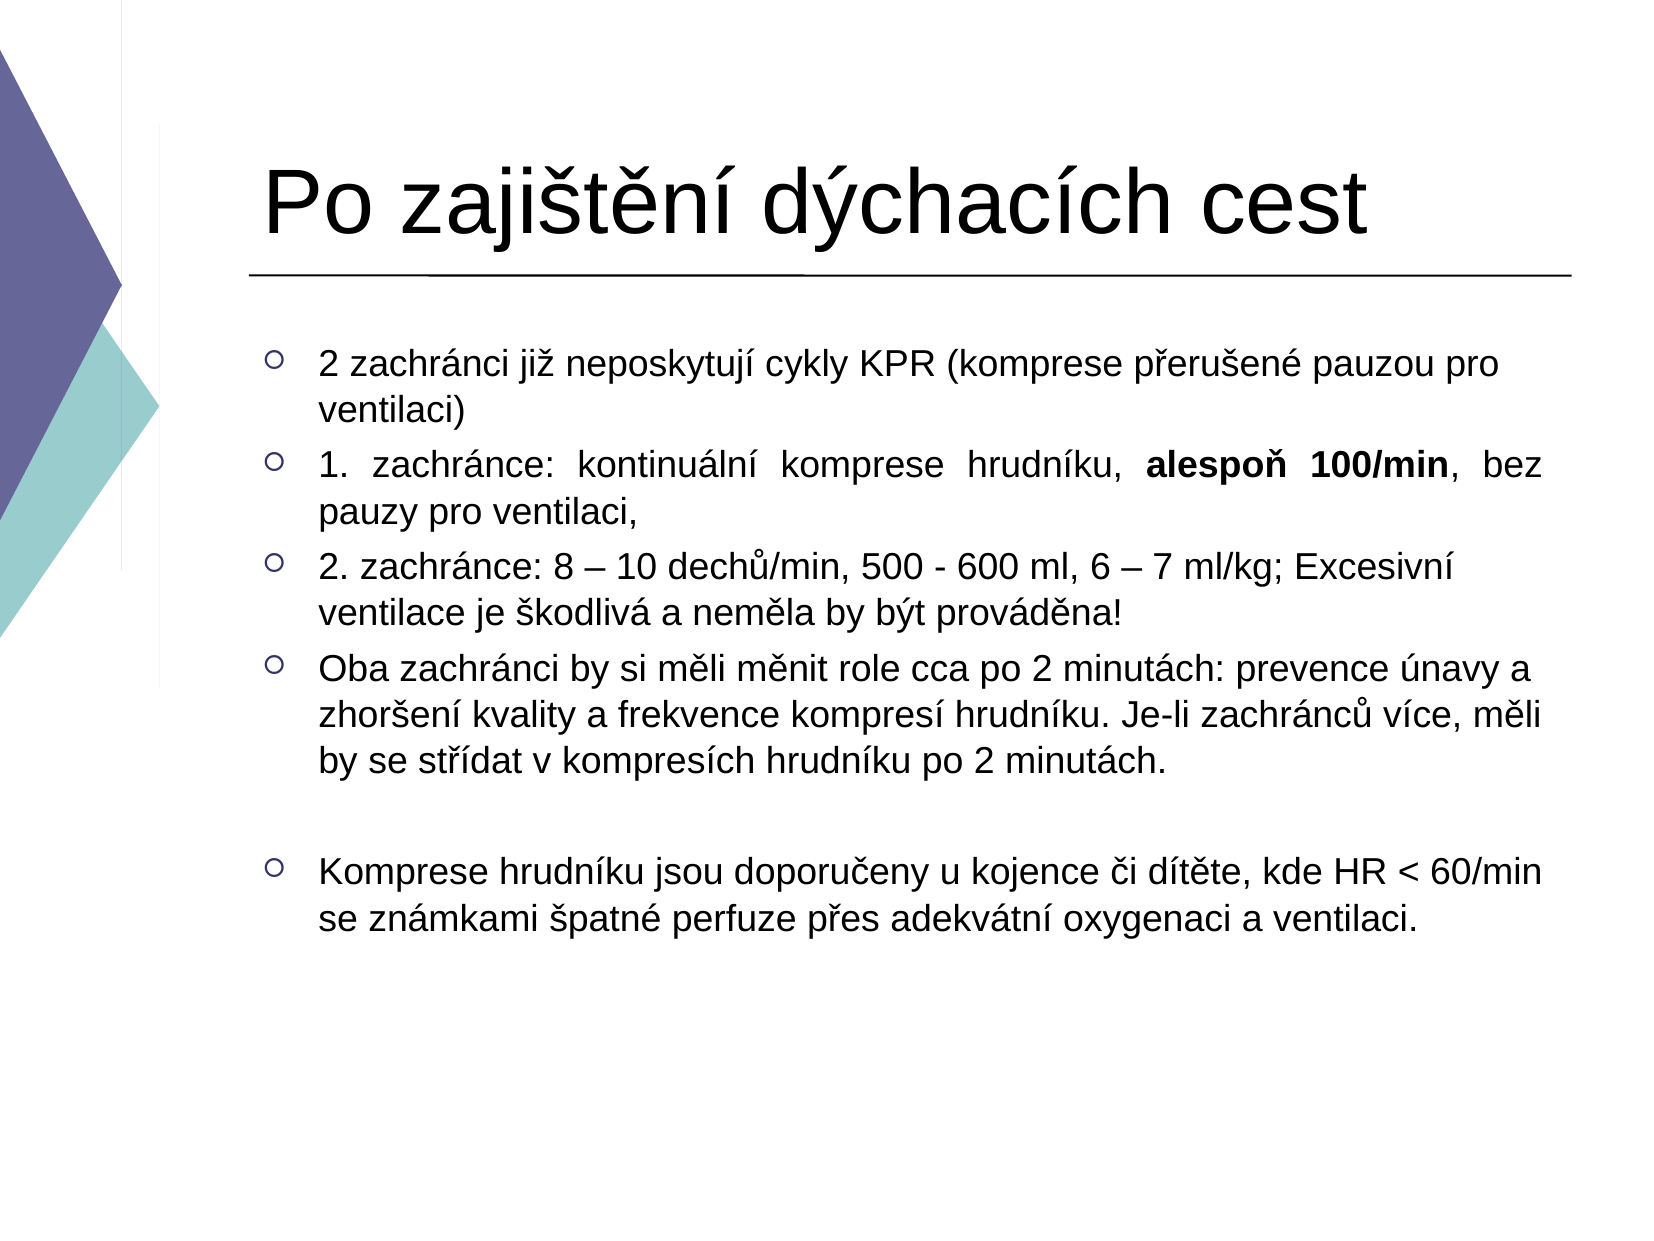

# Po zajištění dýchacích cest
2 zachránci již neposkytují cykly KPR (komprese přerušené pauzou pro ventilaci)
1. zachránce: kontinuální komprese hrudníku, alespoň 100/min, bez pauzy pro ventilaci,
2. zachránce: 8 – 10 dechů/min, 500 - 600 ml, 6 – 7 ml/kg; Excesivní ventilace je škodlivá a neměla by být prováděna!
Oba zachránci by si měli měnit role cca po 2 minutách: prevence únavy a zhoršení kvality a frekvence kompresí hrudníku. Je-li zachránců více, měli by se střídat v kompresích hrudníku po 2 minutách.
Komprese hrudníku jsou doporučeny u kojence či dítěte, kde HR < 60/min se známkami špatné perfuze přes adekvátní oxygenaci a ventilaci.